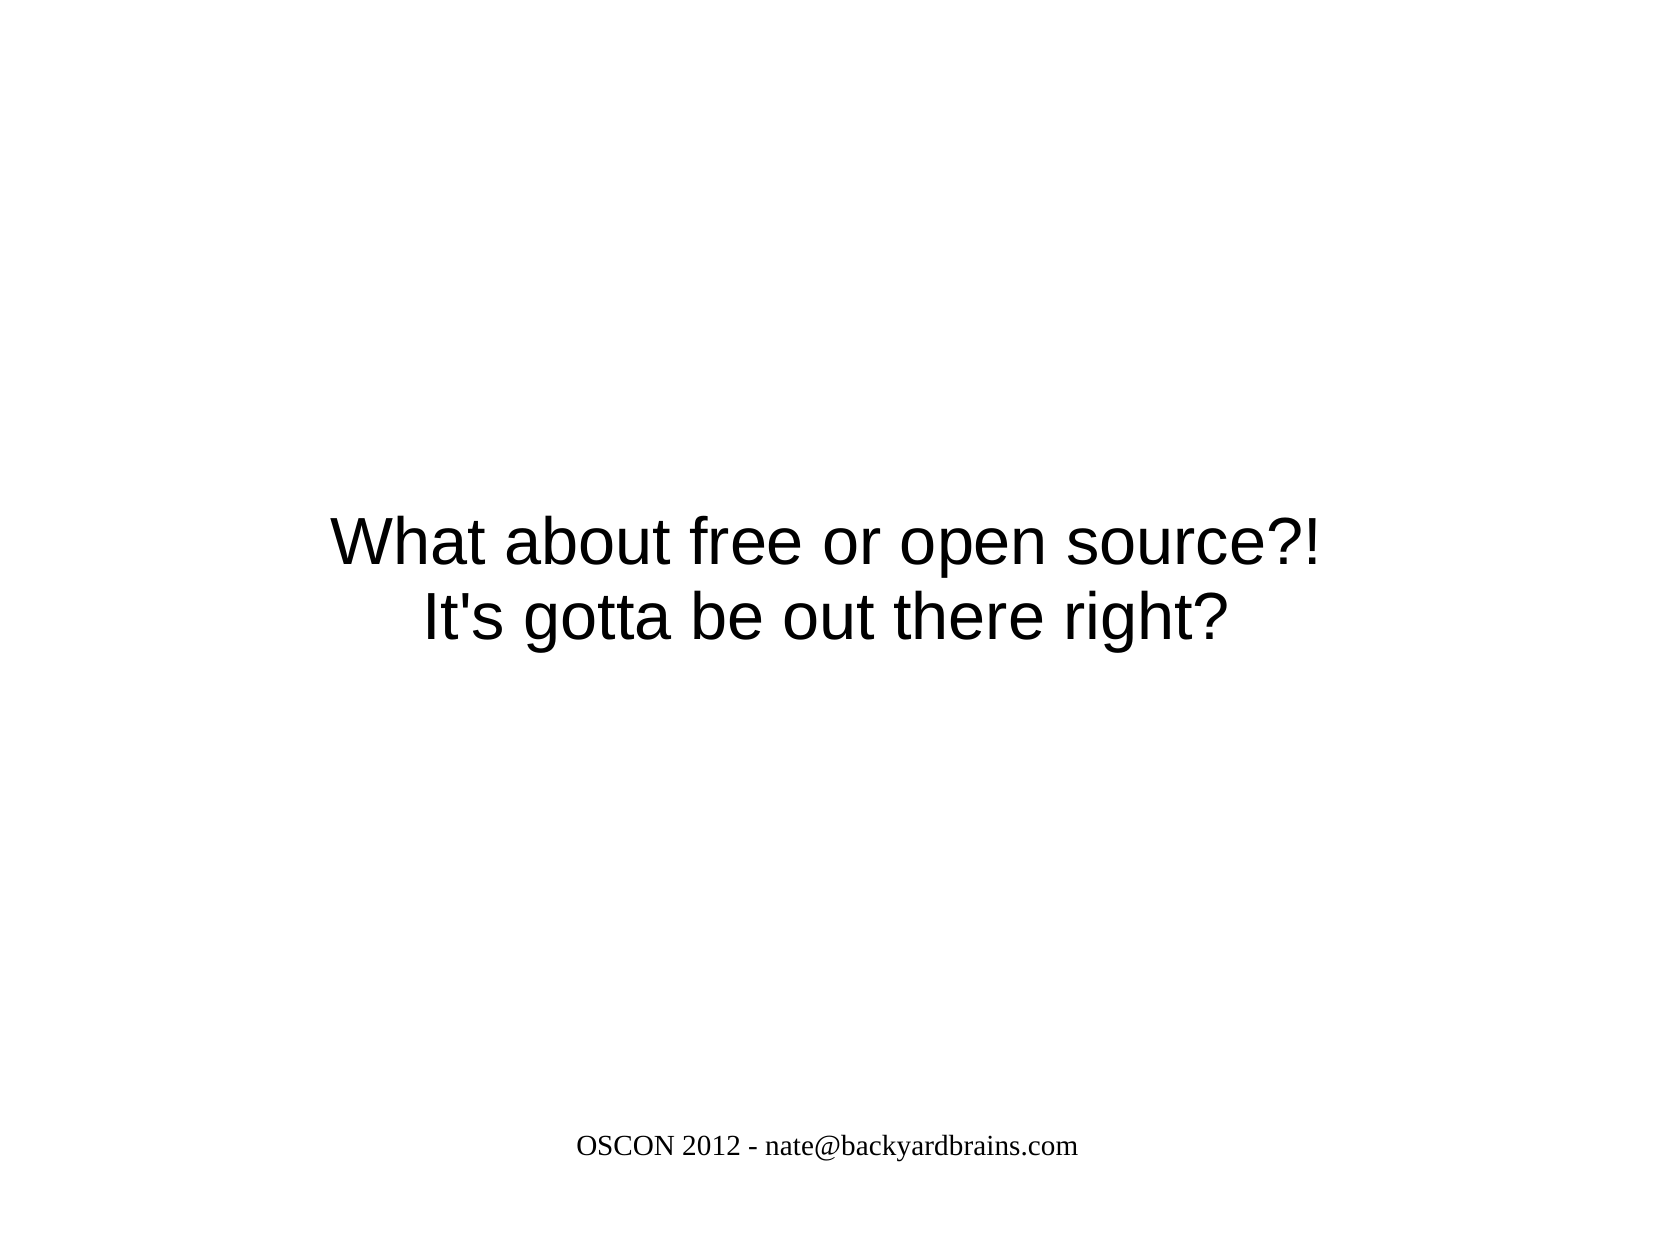

# What about free or open source?!
It's gotta be out there right?
OSCON 2012 - nate@backyardbrains.com